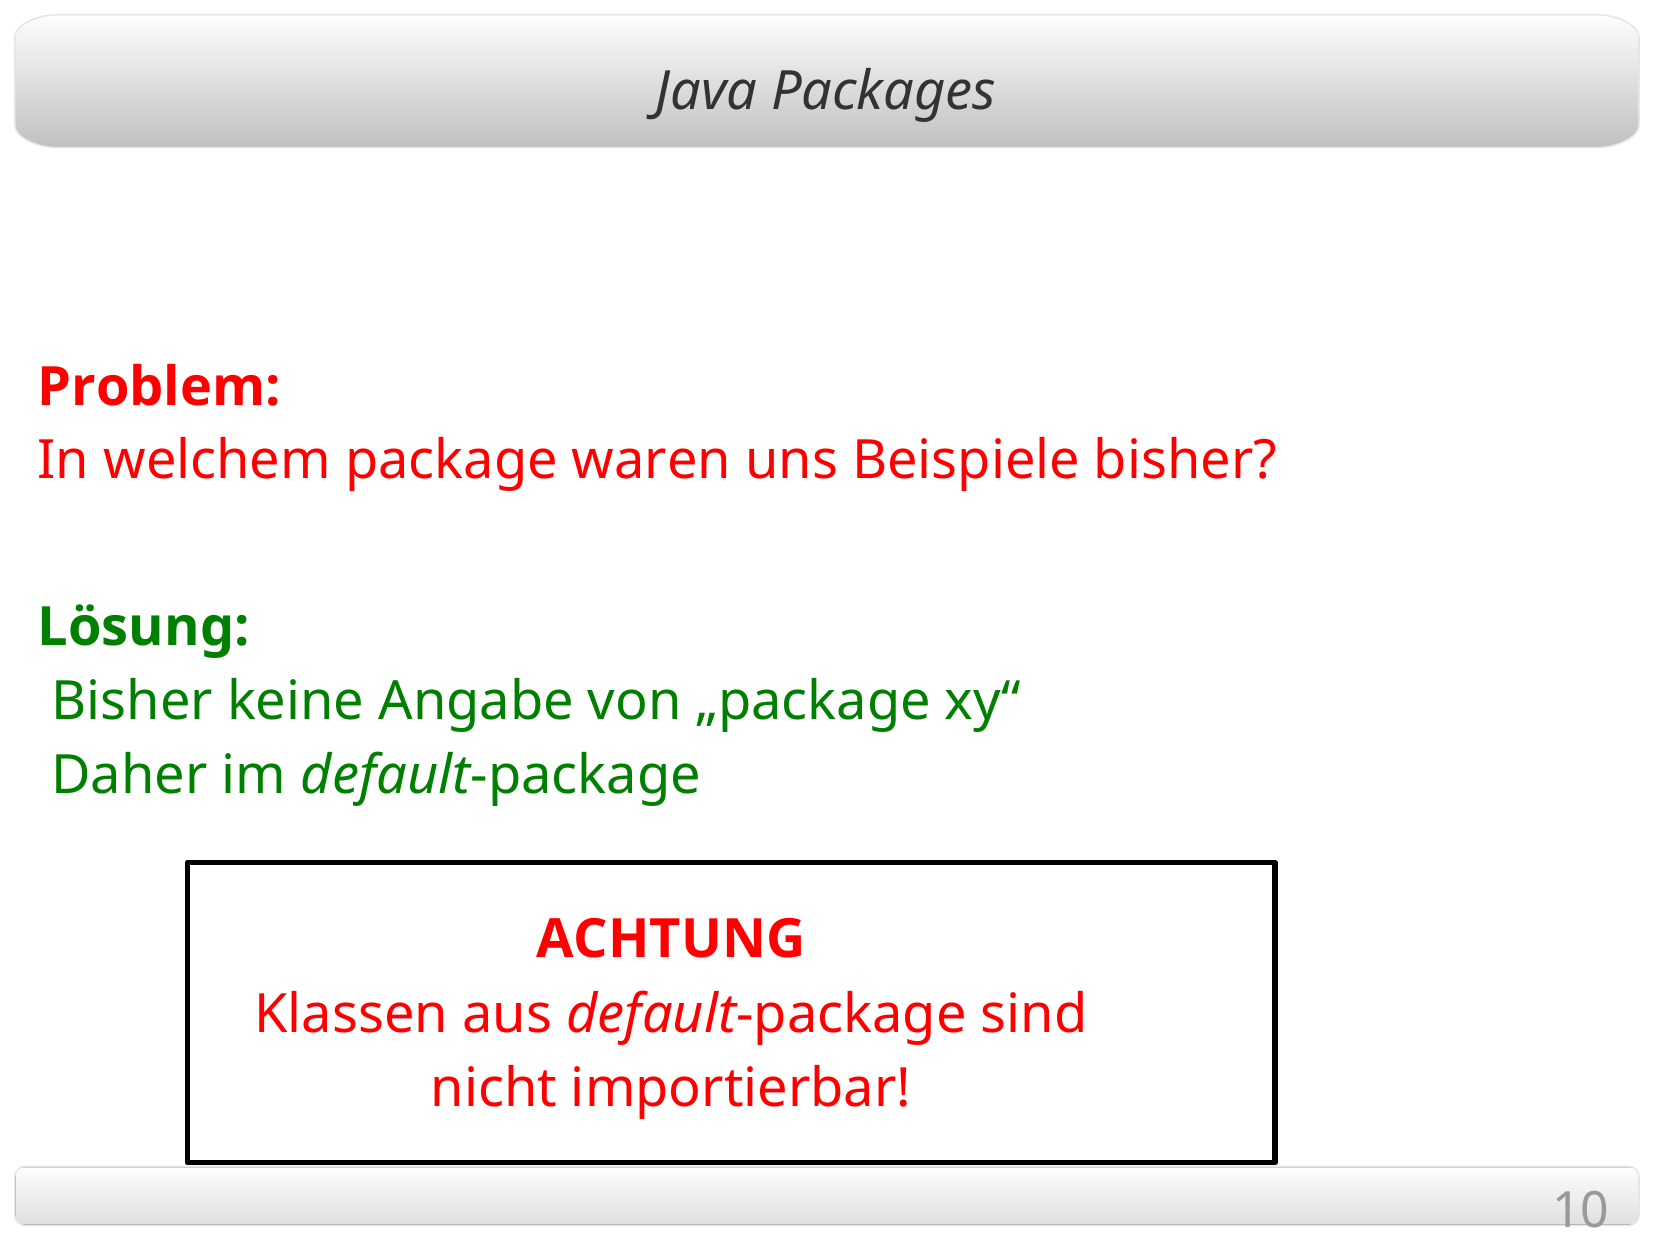

# Java Packages
Problem:
In welchem package waren uns Beispiele bisher?
Lösung:
 Bisher keine Angabe von „package xy“
 Daher im default-package
ACHTUNG
Klassen aus default-package sind
nicht importierbar!